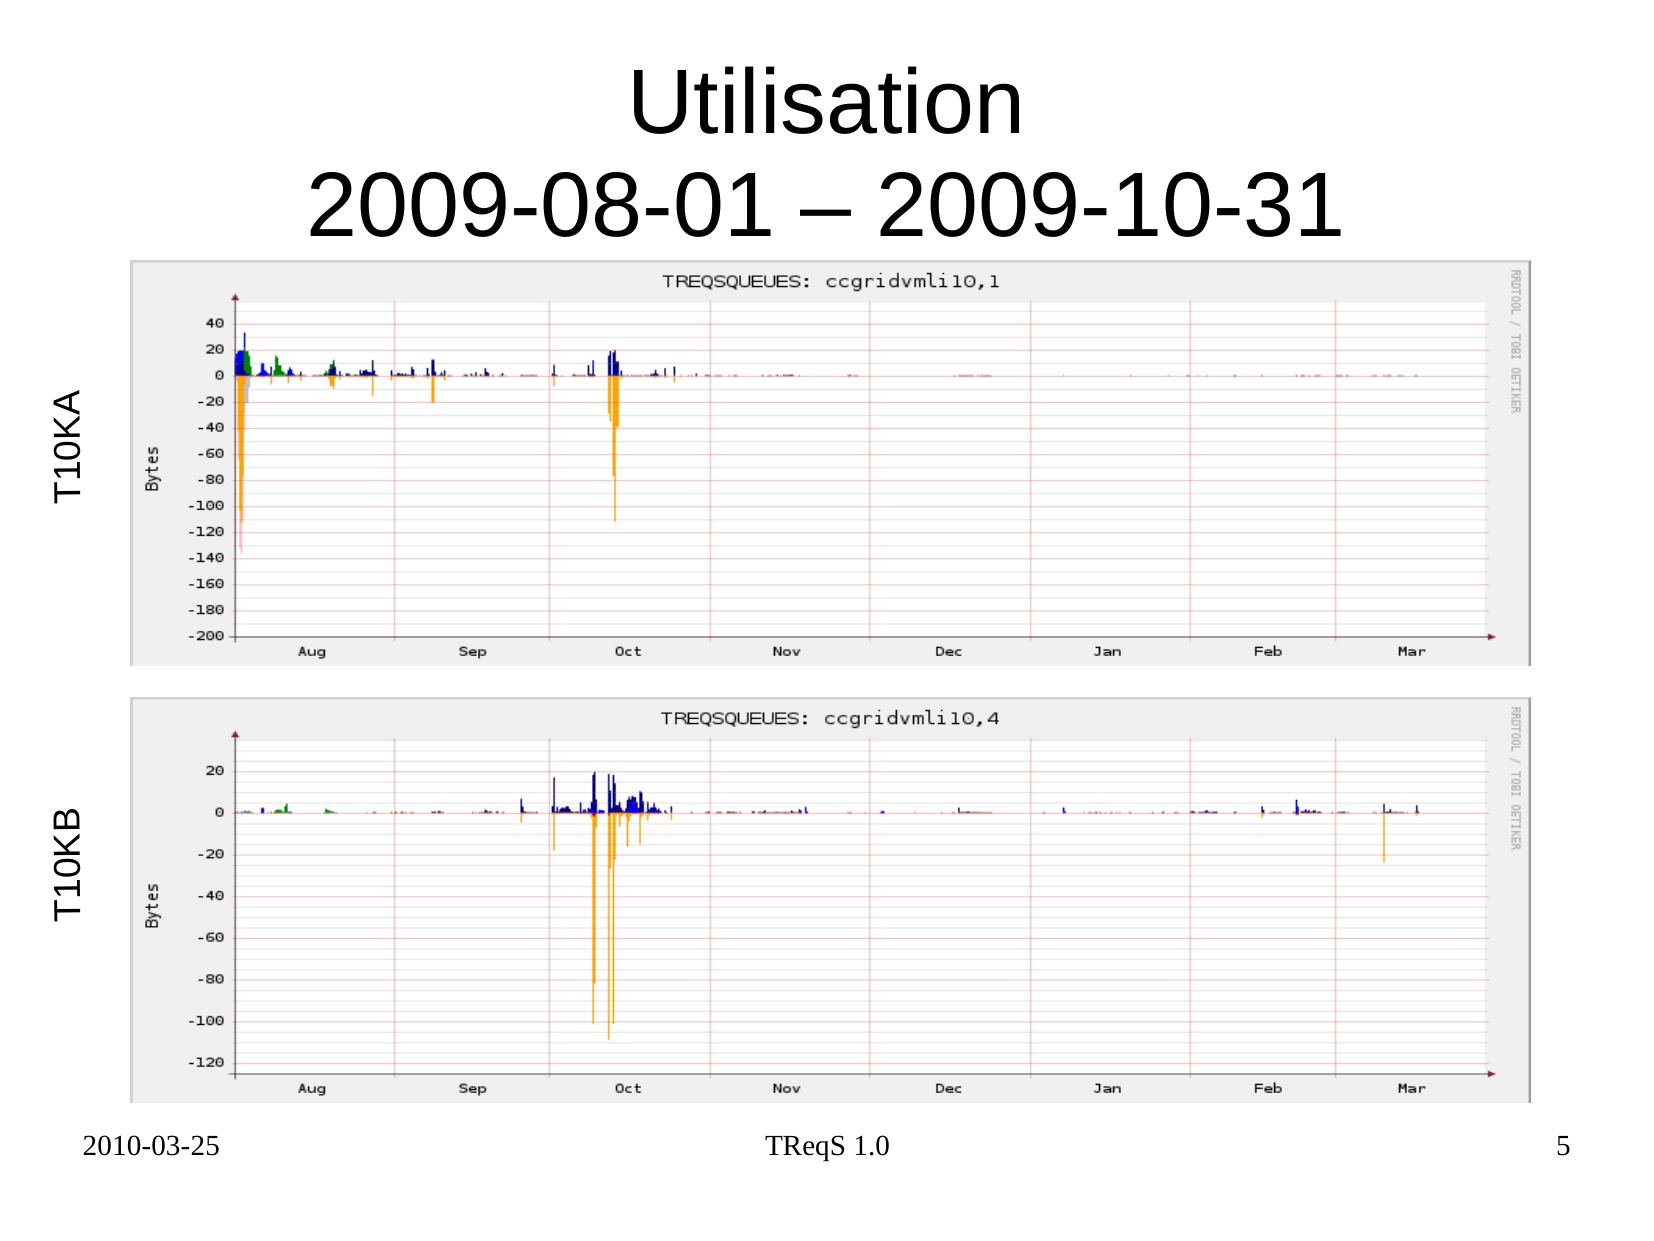

# Utilisation 2009-08-01 – 2009-10-31
T10KA
T10KB
2010-03-25
TReqS 1.0
5